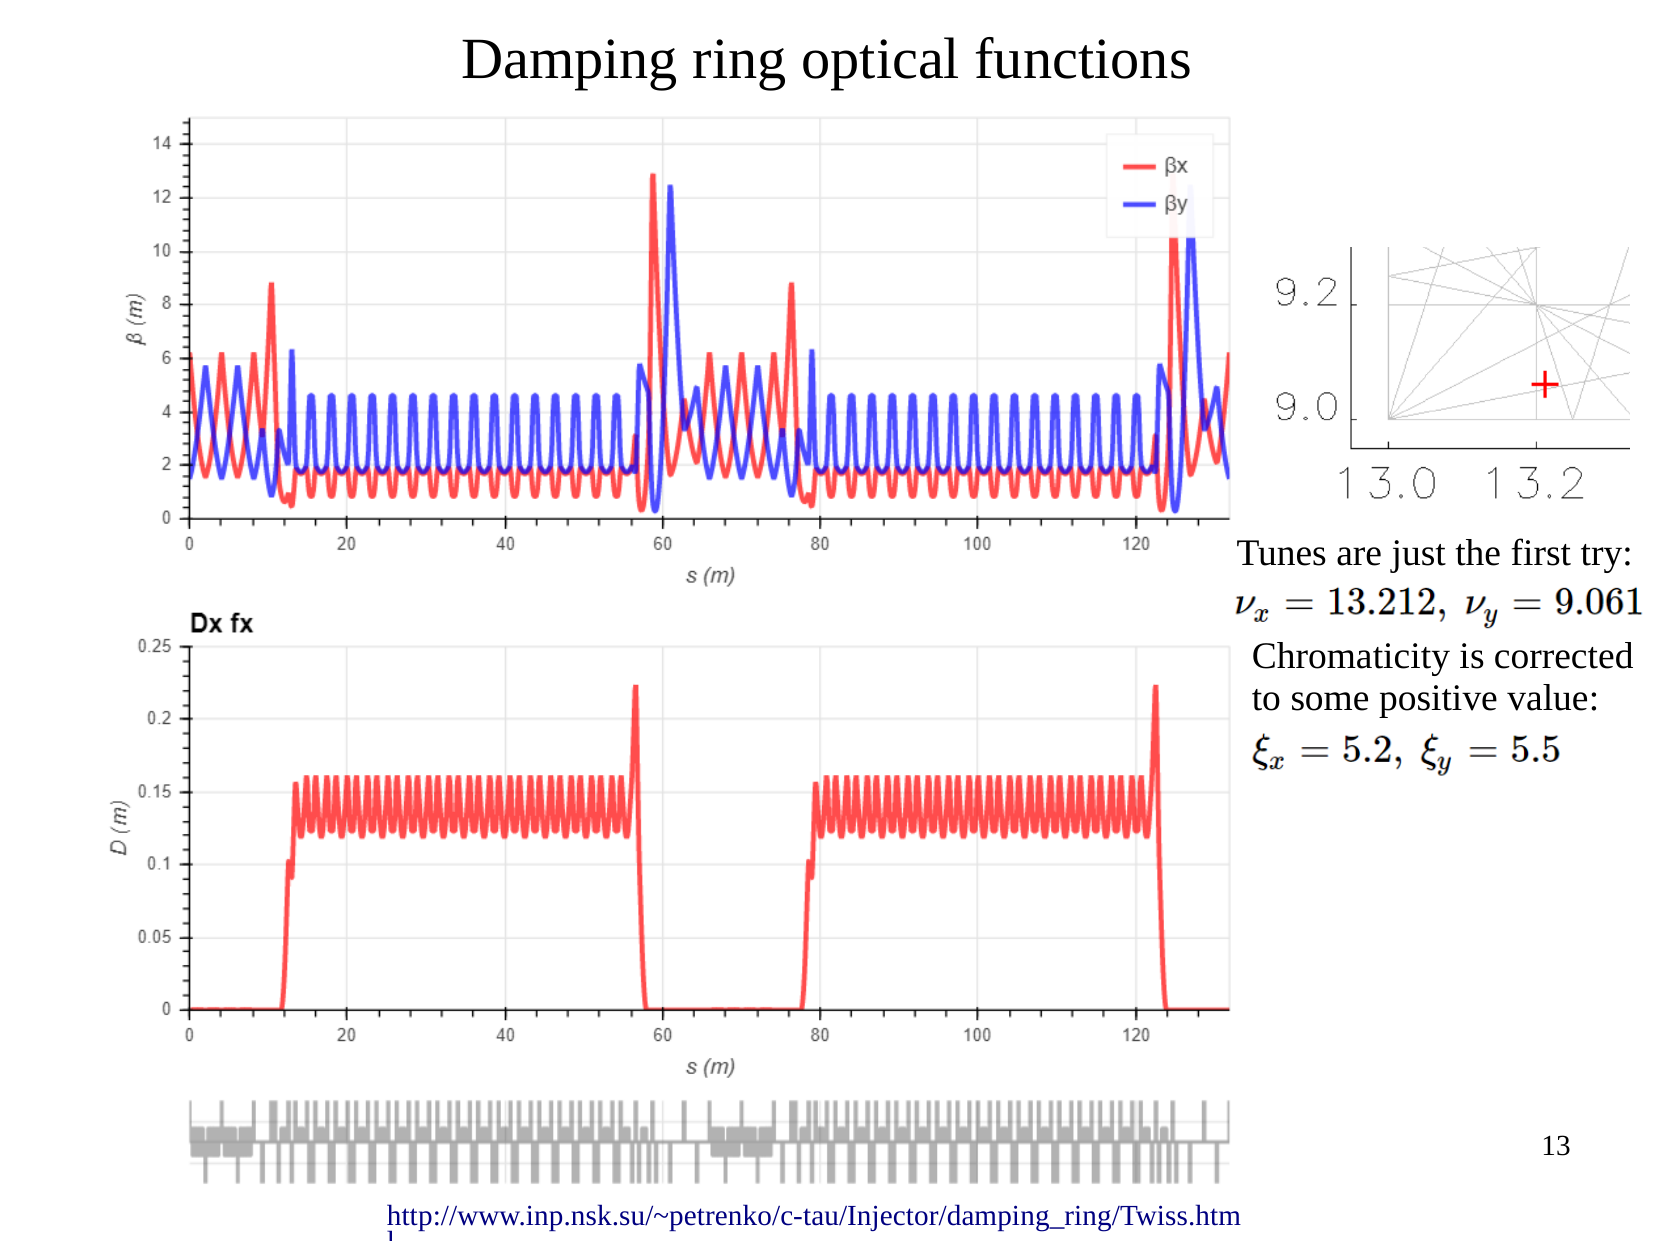

# Damping ring optical functions
Tunes are just the first try:
Chromaticity is corrected to some positive value:
13
http://www.inp.nsk.su/~petrenko/c-tau/Injector/damping_ring/Twiss.html